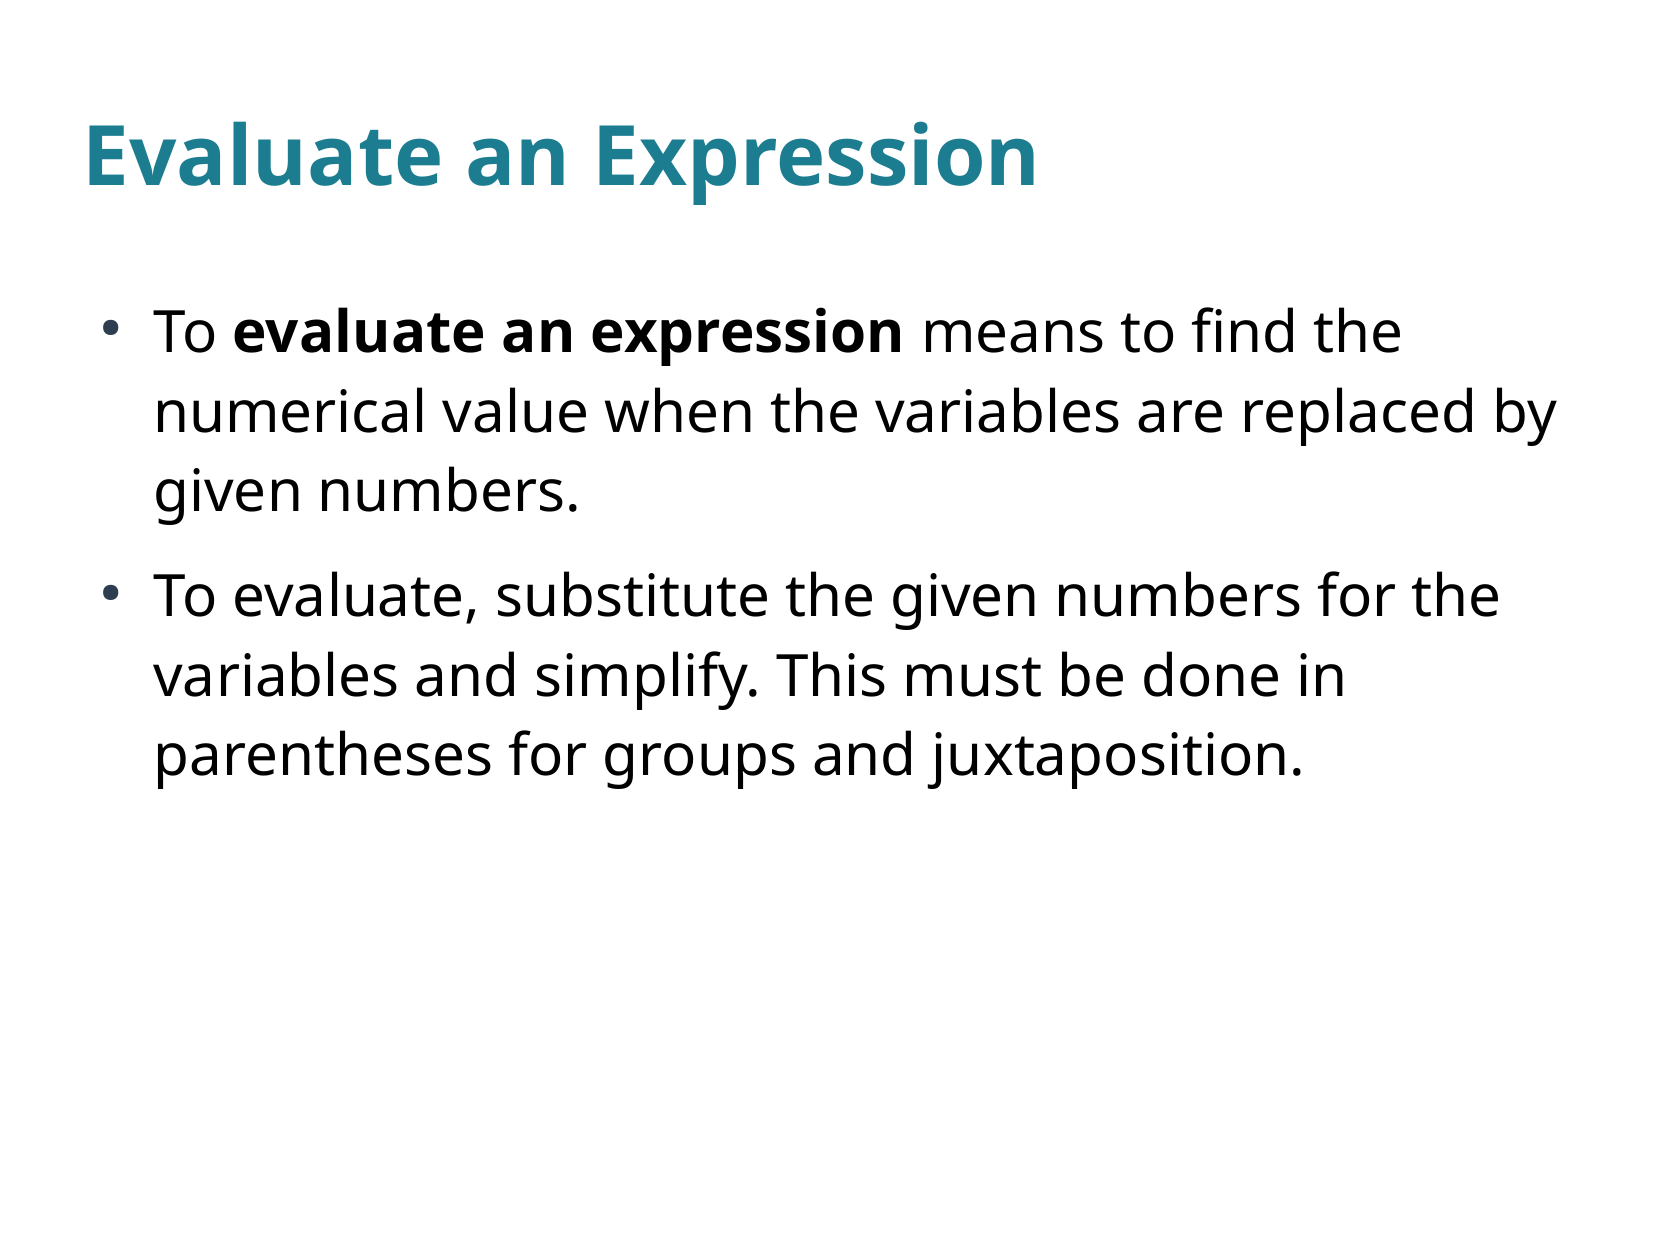

# Evaluate an Expression
To evaluate an expression means to find the numerical value when the variables are replaced by given numbers.
To evaluate, substitute the given numbers for the variables and simplify. This must be done in parentheses for groups and juxtaposition.